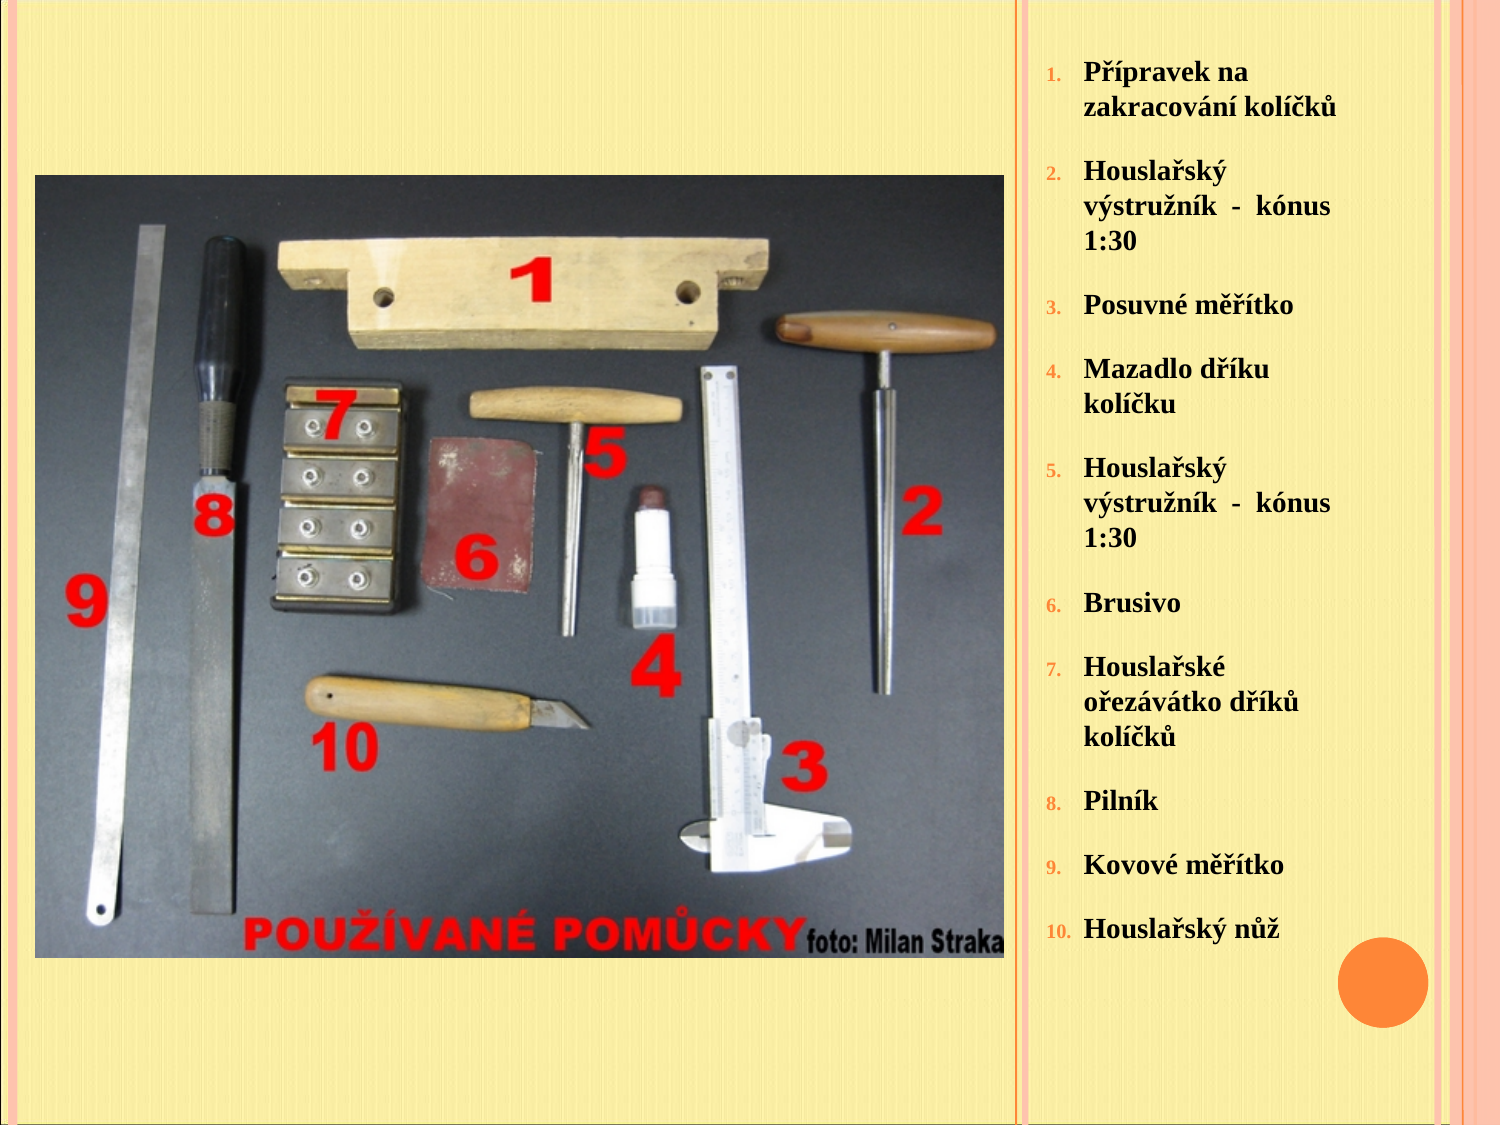

Přípravek na zakracování kolíčků
Houslařský výstružník - kónus 1:30
Posuvné měřítko
Mazadlo dříku kolíčku
Houslařský výstružník - kónus 1:30
Brusivo
Houslařské ořezávátko dříků kolíčků
Pilník
Kovové měřítko
Houslařský nůž